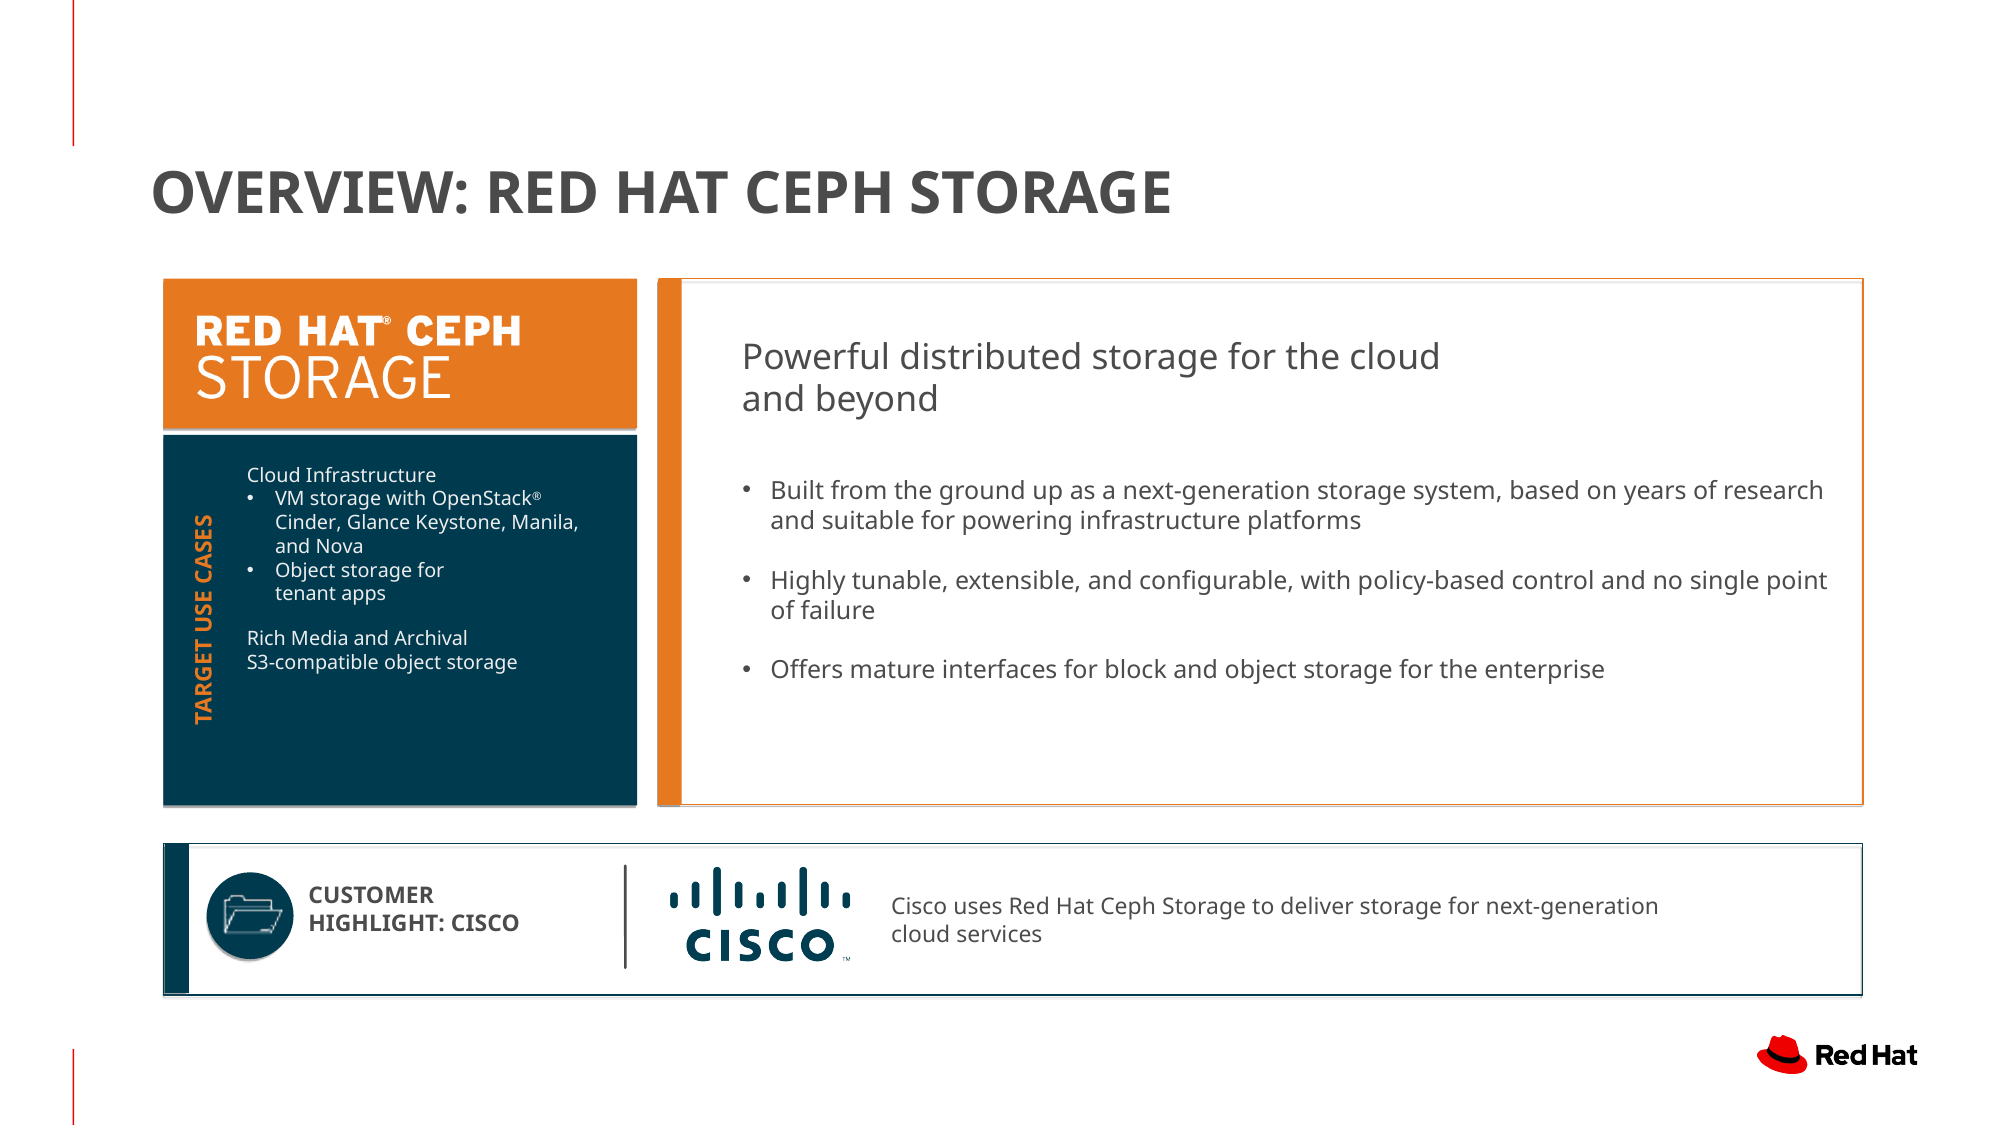

# OVERVIEW: RED HAT CEPH STORAGE
Cloud Infrastructure
VM storage with OpenStack® Cinder, Glance Keystone, Manila, and Nova
Object storage for
tenant apps
Rich Media and Archival
S3-compatible object storage
Powerful distributed storage for the cloud
and beyond
Built from the ground up as a next-generation storage system, based on years of research and suitable for powering infrastructure platforms
Highly tunable, extensible, and configurable, with policy-based control and no single point of failure
Offers mature interfaces for block and object storage for the enterprise
TARGET USE CASES
Cisco uses Red Hat Ceph Storage to deliver storage for next-generation cloud services
CUSTOMER
HIGHLIGHT: CISCO